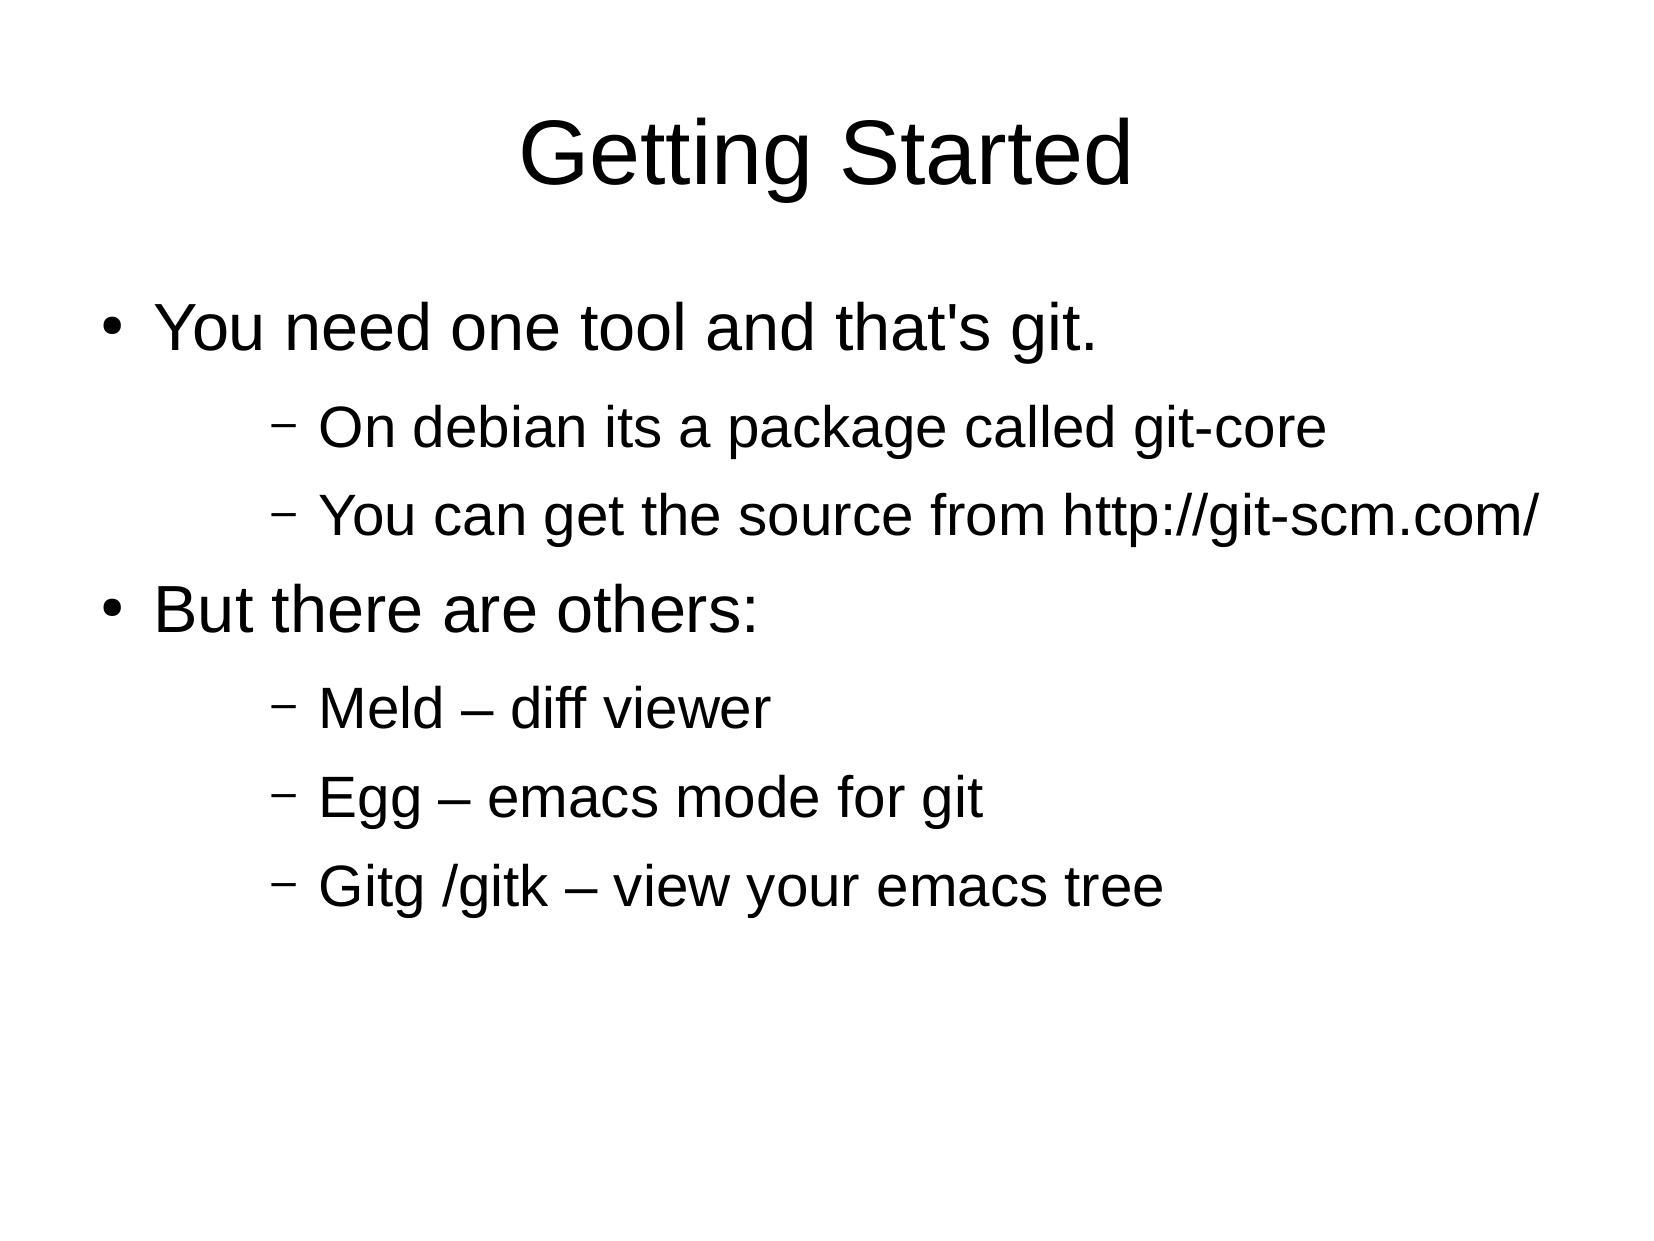

# Getting Started
You need one tool and that's git.
On debian its a package called git-core
You can get the source from http://git-scm.com/
But there are others:
Meld – diff viewer
Egg – emacs mode for git
Gitg /gitk – view your emacs tree